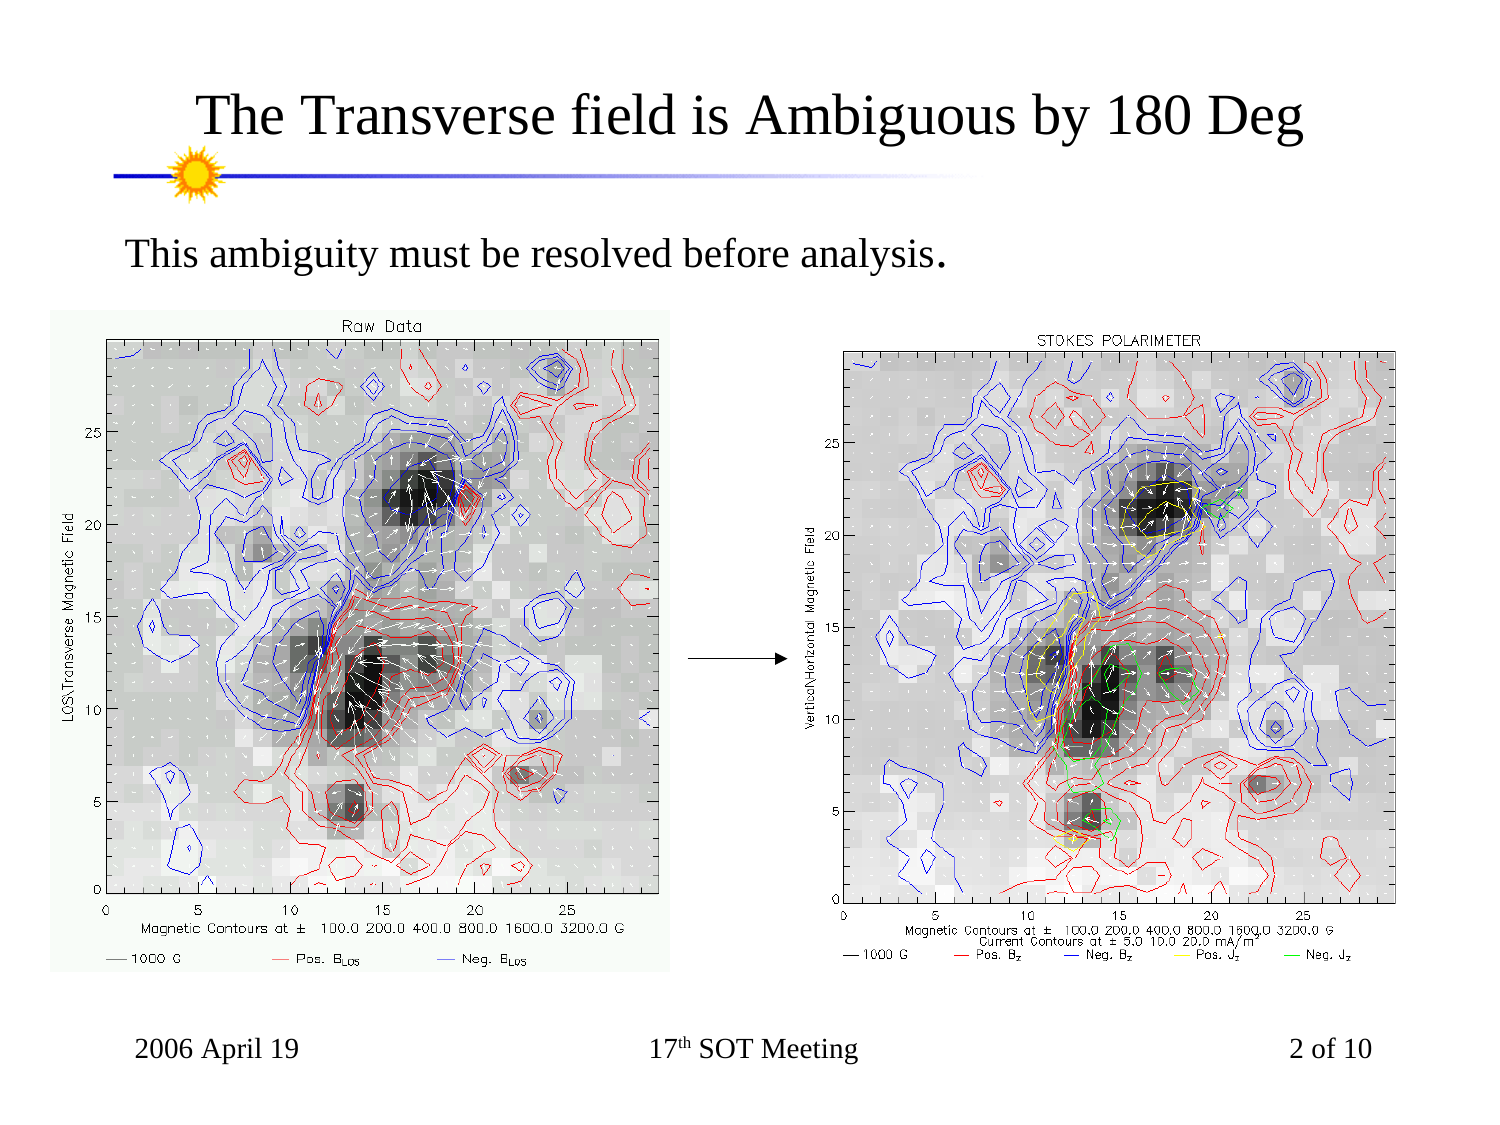

# The Transverse field is Ambiguous by 180 Deg
This ambiguity must be resolved before analysis.
2